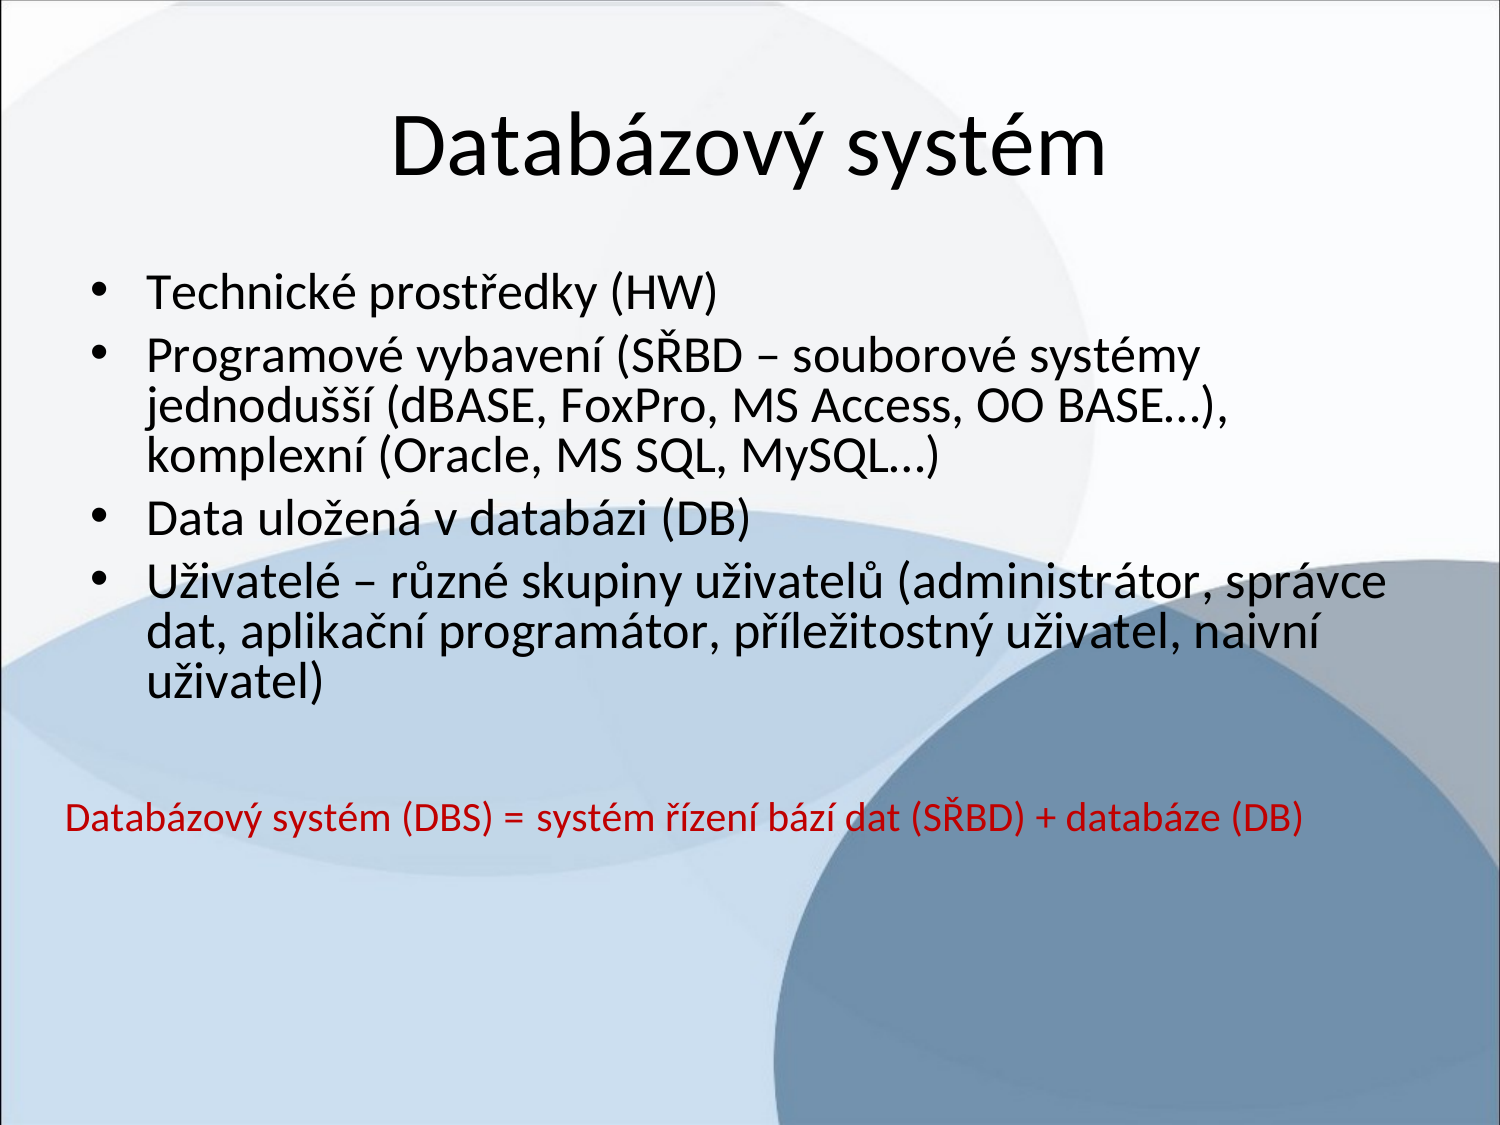

# Databázový systém
Technické prostředky (HW)
Programové vybavení (SŘBD – souborové systémy jednodušší (dBASE, FoxPro, MS Access, OO BASE…), komplexní (Oracle, MS SQL, MySQL…)
Data uložená v databázi (DB)
Uživatelé – různé skupiny uživatelů (administrátor, správce dat, aplikační programátor, příležitostný uživatel, naivní uživatel)
Databázový systém (DBS) = systém řízení bází dat (SŘBD) + databáze (DB)